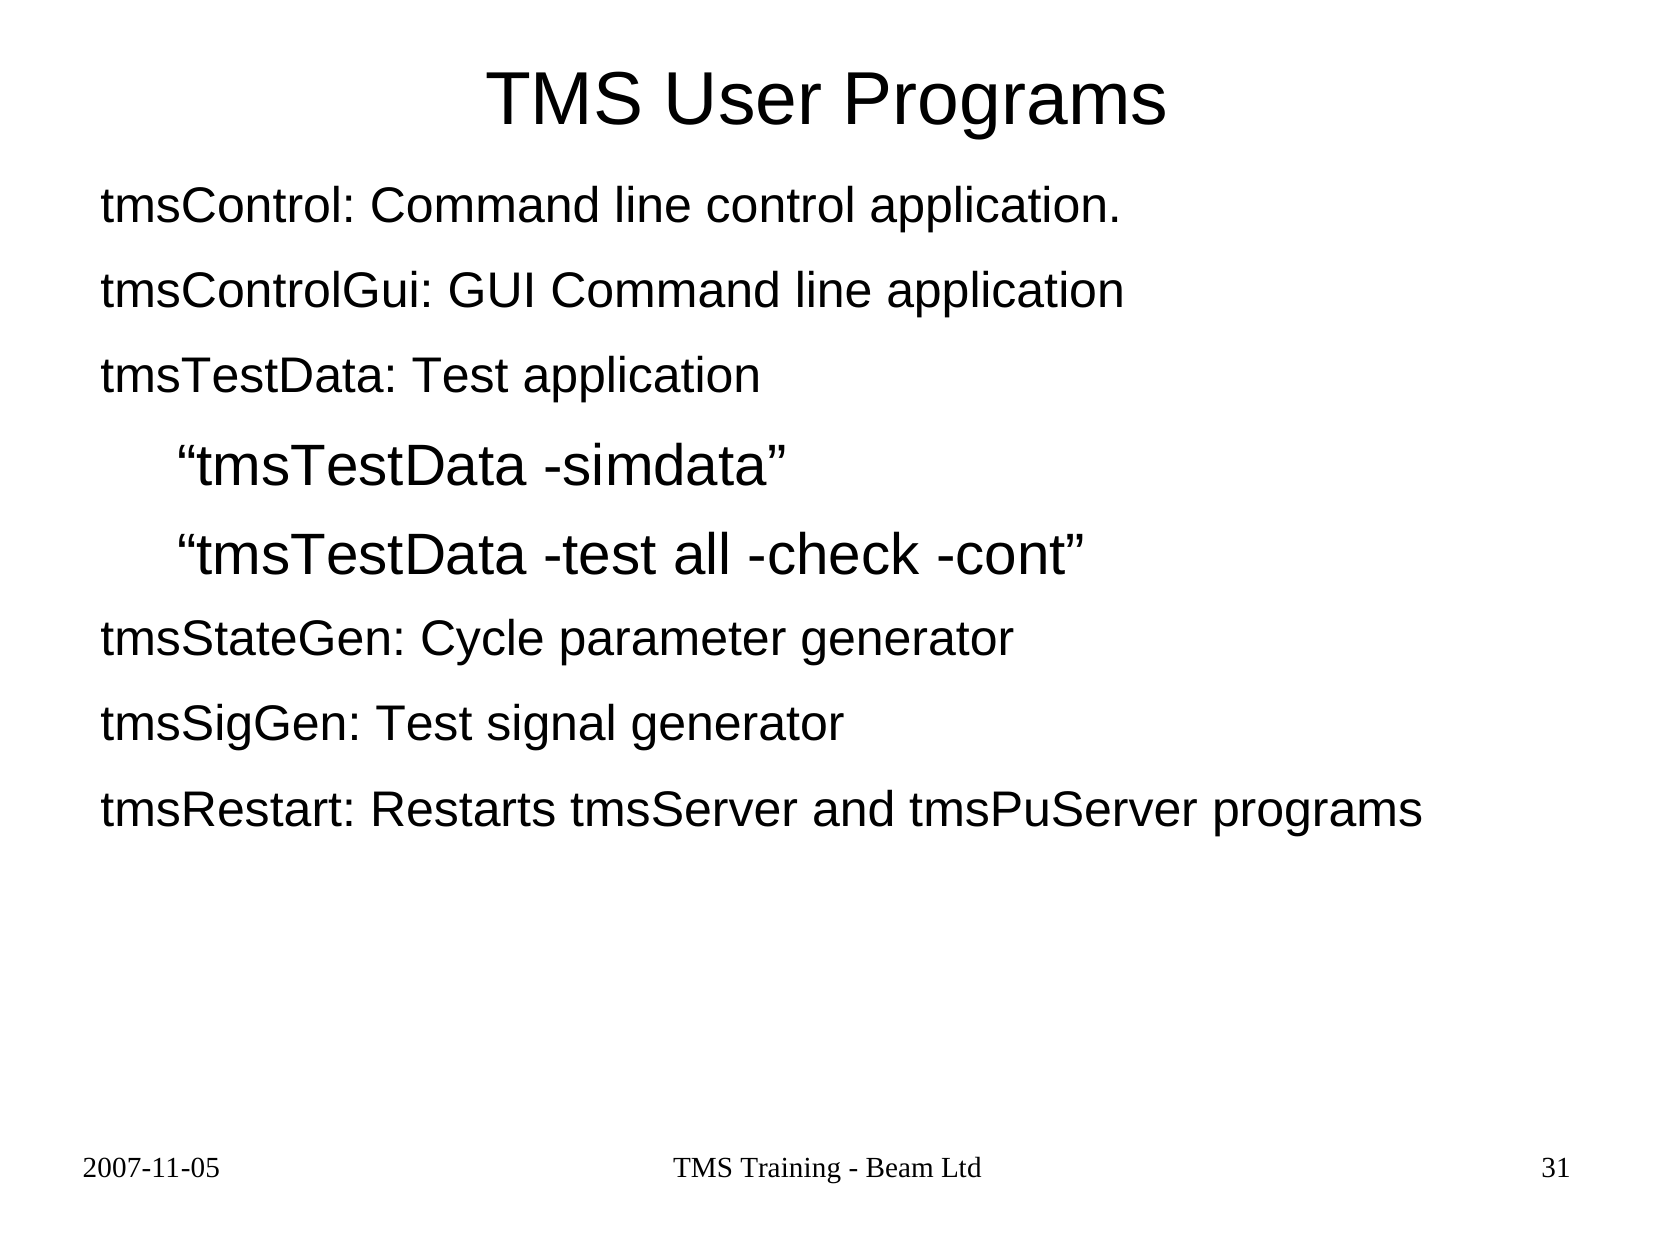

# TMS User Programs
tmsControl: Command line control application.
tmsControlGui: GUI Command line application
tmsTestData: Test application
“tmsTestData -simdata”
“tmsTestData -test all -check -cont”
tmsStateGen: Cycle parameter generator
tmsSigGen: Test signal generator
tmsRestart: Restarts tmsServer and tmsPuServer programs
31